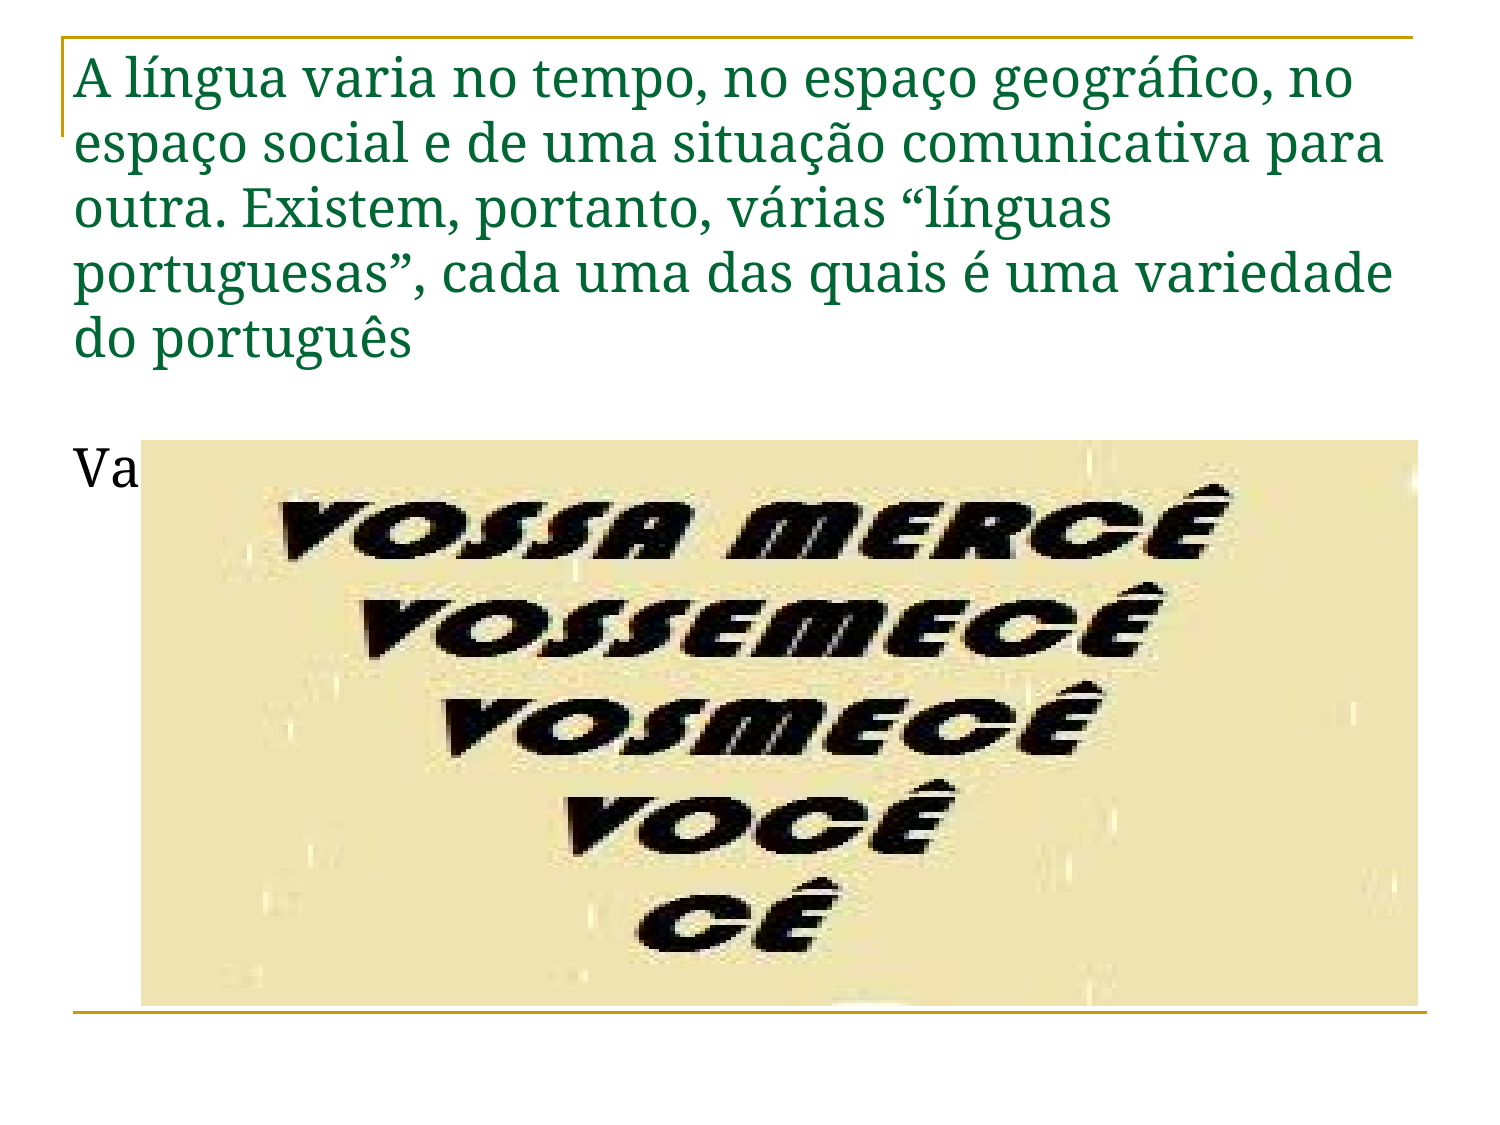

# A língua varia no tempo, no espaço geográfico, no espaço social e de uma situação comunicativa para outra. Existem, portanto, várias “línguas portuguesas”, cada uma das quais é uma variedade do português Variedade temporal: